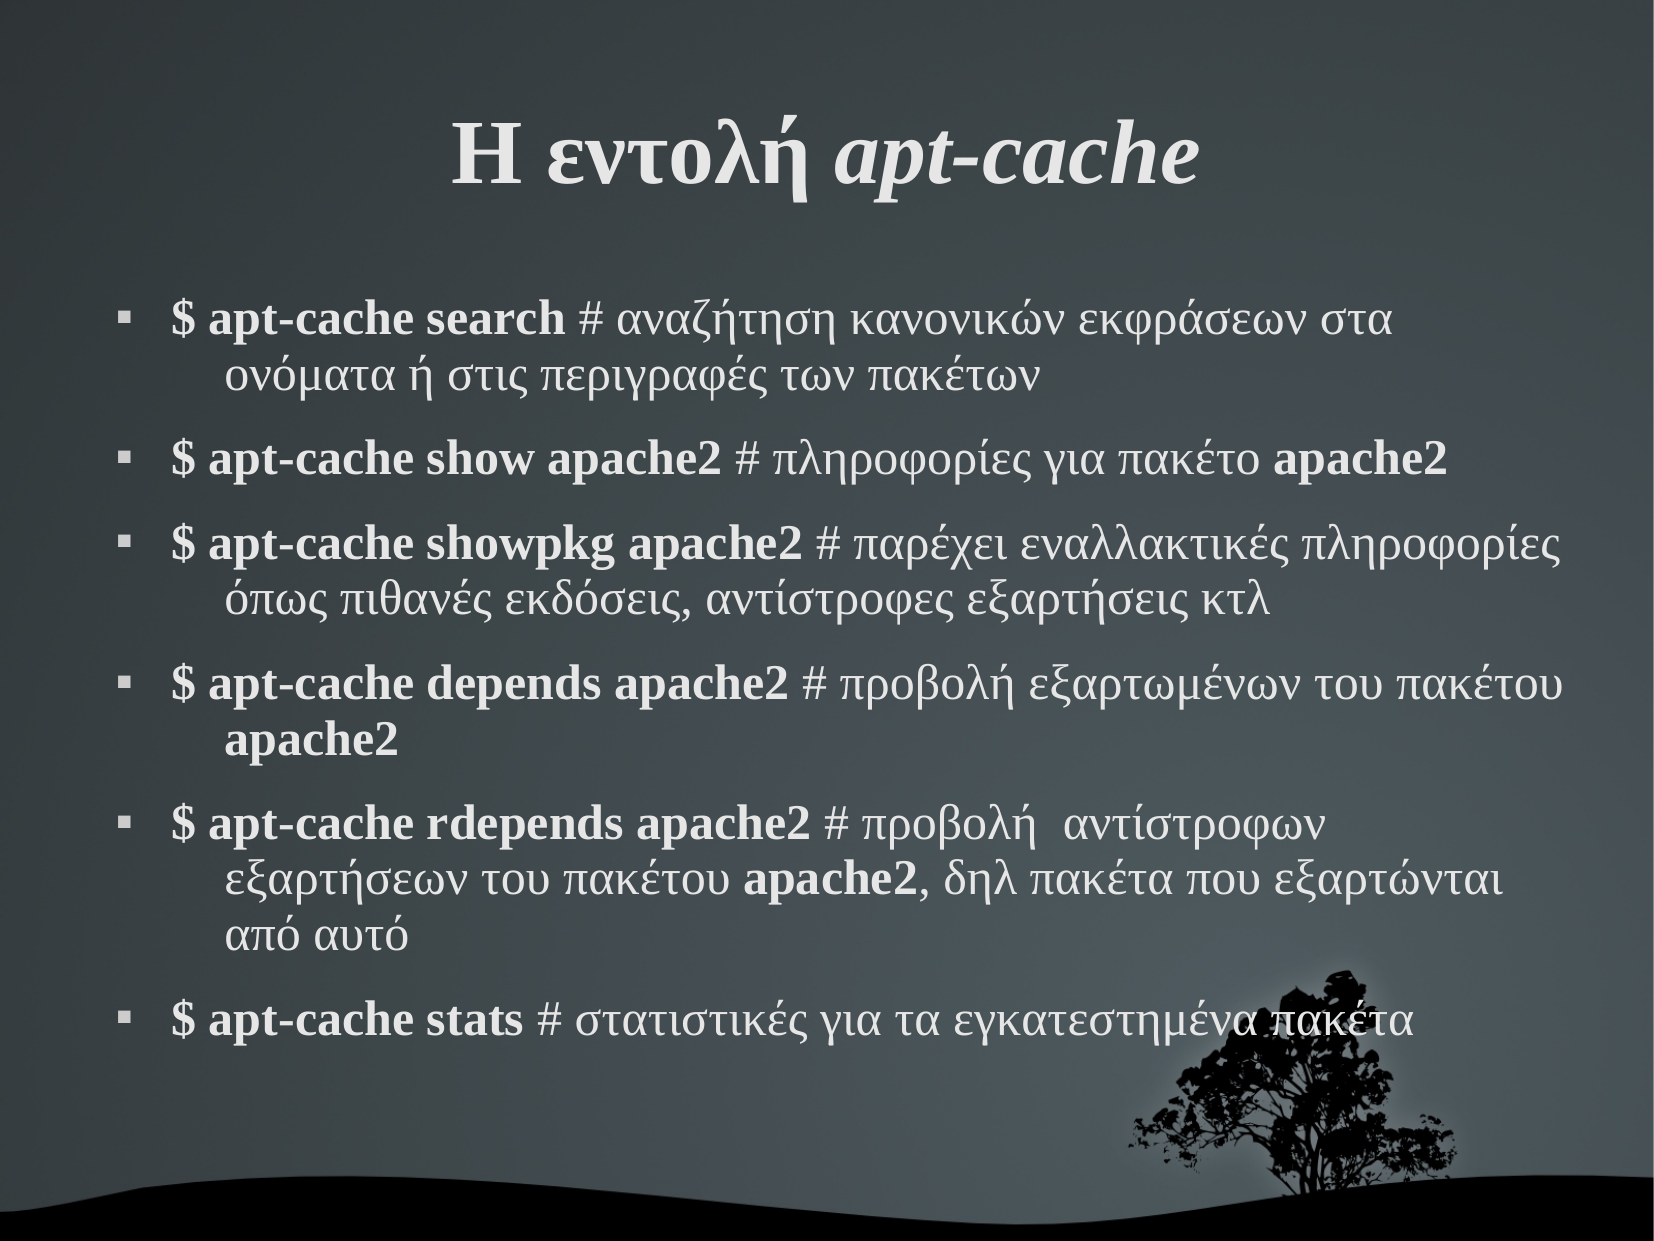

# Η εντολή apt-cache
$ apt-cache search # αναζήτηση κανονικών εκφράσεων στα ονόματα ή στις περιγραφές των πακέτων
$ apt-cache show apache2 # πληροφορίες για πακέτο apache2
$ apt-cache showpkg apache2 # παρέχει εναλλακτικές πληροφορίες όπως πιθανές εκδόσεις, αντίστροφες εξαρτήσεις κτλ
$ apt-cache depends apache2 # προβολή εξαρτωμένων του πακέτου apache2
$ apt-cache rdepends apache2 # προβολή αντίστροφων εξαρτήσεων του πακέτου apache2, δηλ πακέτα που εξαρτώνται από αυτό
$ apt-cache stats # στατιστικές για τα εγκατεστημένα πακέτα